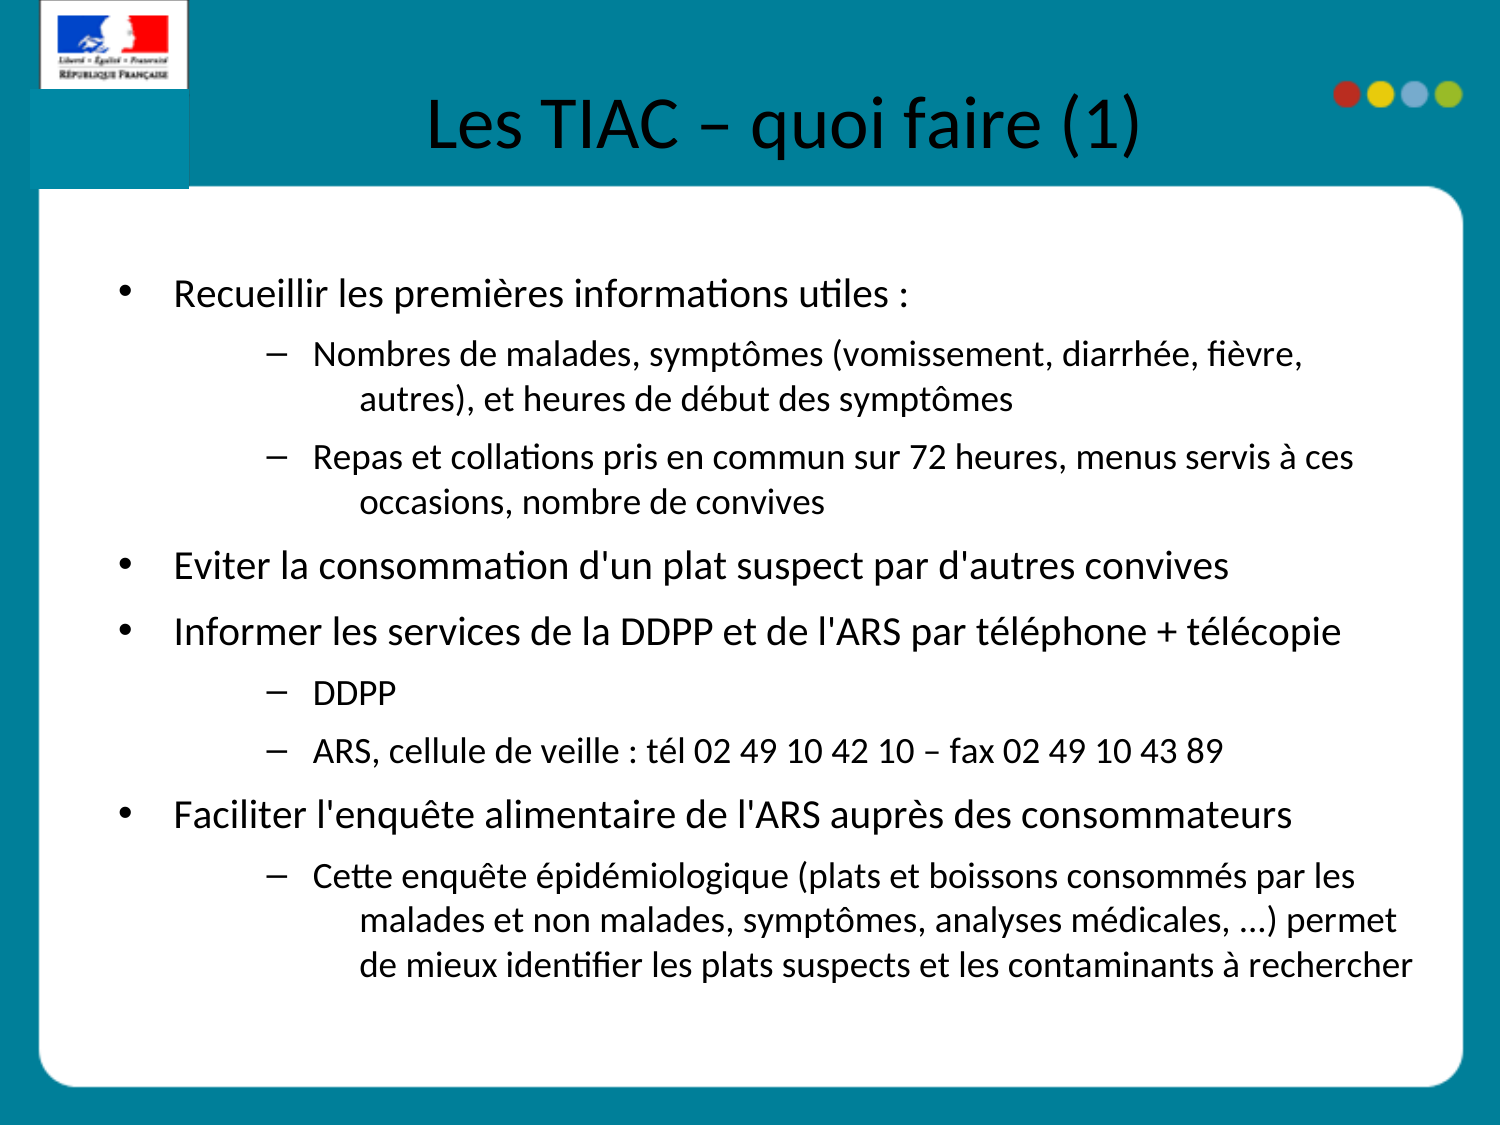

# Les TIAC – quoi faire (1)
Recueillir les premières informations utiles :
Nombres de malades, symptômes (vomissement, diarrhée, fièvre, autres), et heures de début des symptômes
Repas et collations pris en commun sur 72 heures, menus servis à ces occasions, nombre de convives
Eviter la consommation d'un plat suspect par d'autres convives
Informer les services de la DDPP et de l'ARS par téléphone + télécopie
DDPP
ARS, cellule de veille : tél 02 49 10 42 10 – fax 02 49 10 43 89
Faciliter l'enquête alimentaire de l'ARS auprès des consommateurs
Cette enquête épidémiologique (plats et boissons consommés par les malades et non malades, symptômes, analyses médicales, ...) permet de mieux identifier les plats suspects et les contaminants à rechercher